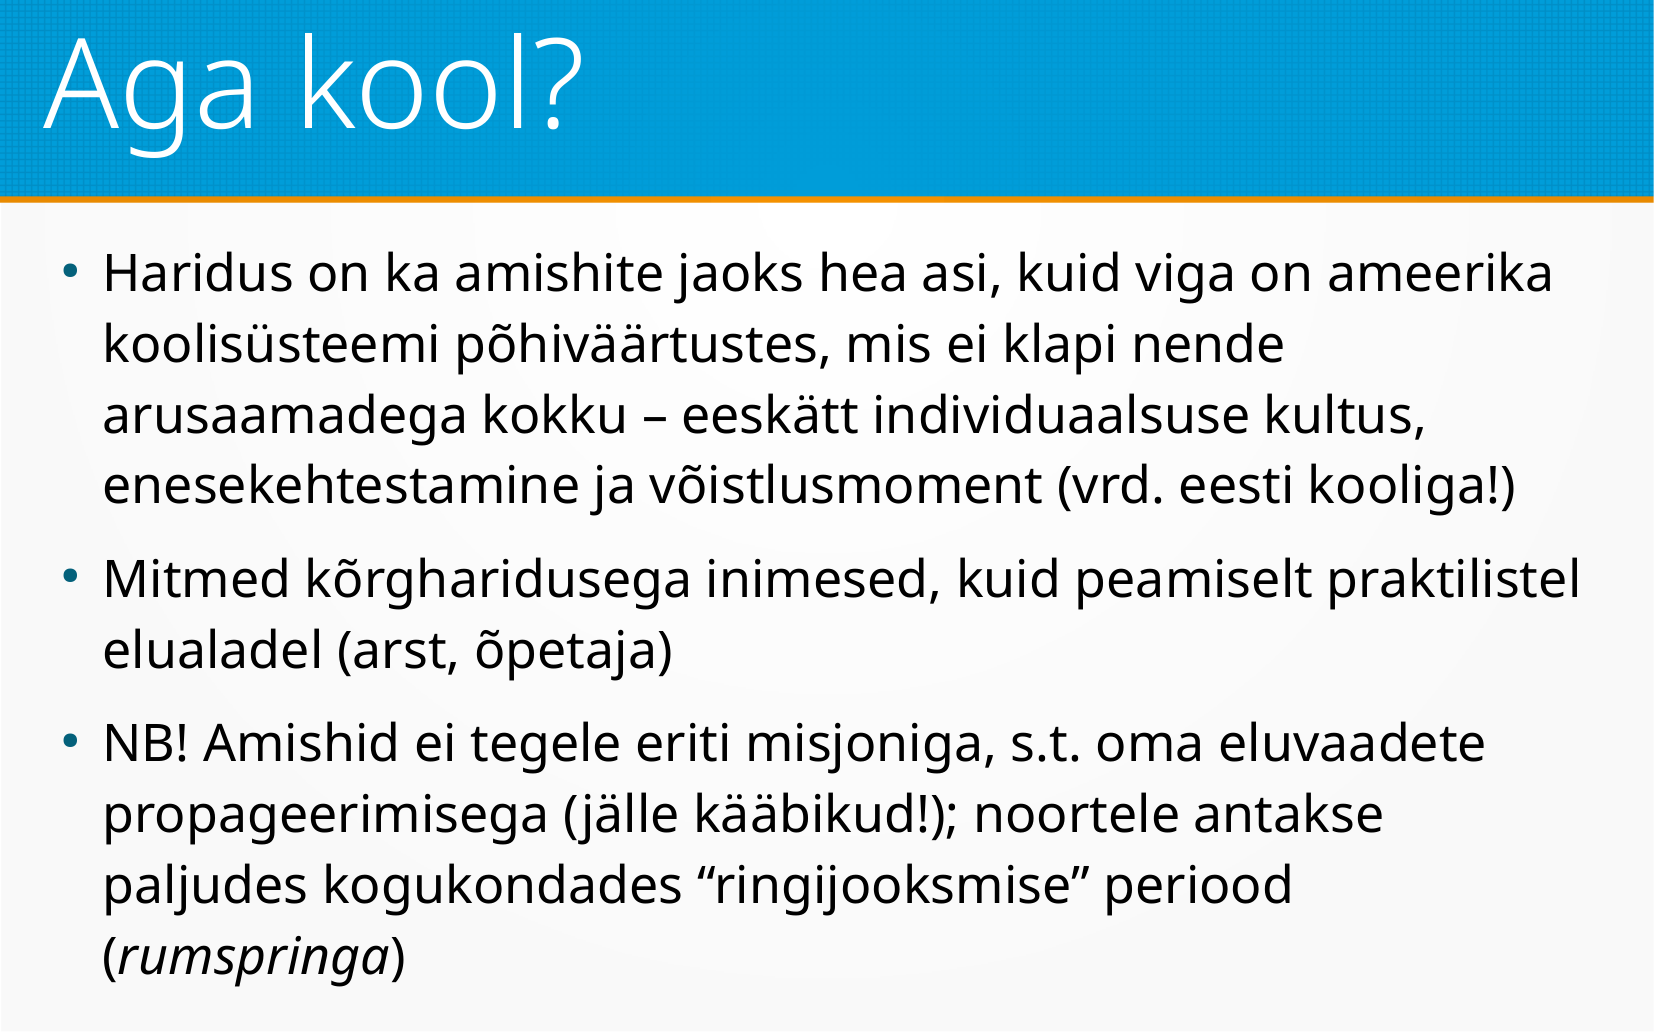

# Aga kool?
Haridus on ka amishite jaoks hea asi, kuid viga on ameerika koolisüsteemi põhiväärtustes, mis ei klapi nende arusaamadega kokku – eeskätt individuaalsuse kultus, enesekehtestamine ja võistlusmoment (vrd. eesti kooliga!)
Mitmed kõrgharidusega inimesed, kuid peamiselt praktilistel elualadel (arst, õpetaja)
NB! Amishid ei tegele eriti misjoniga, s.t. oma eluvaadete propageerimisega (jälle kääbikud!); noortele antakse paljudes kogukondades “ringijooksmise” periood (rumspringa)